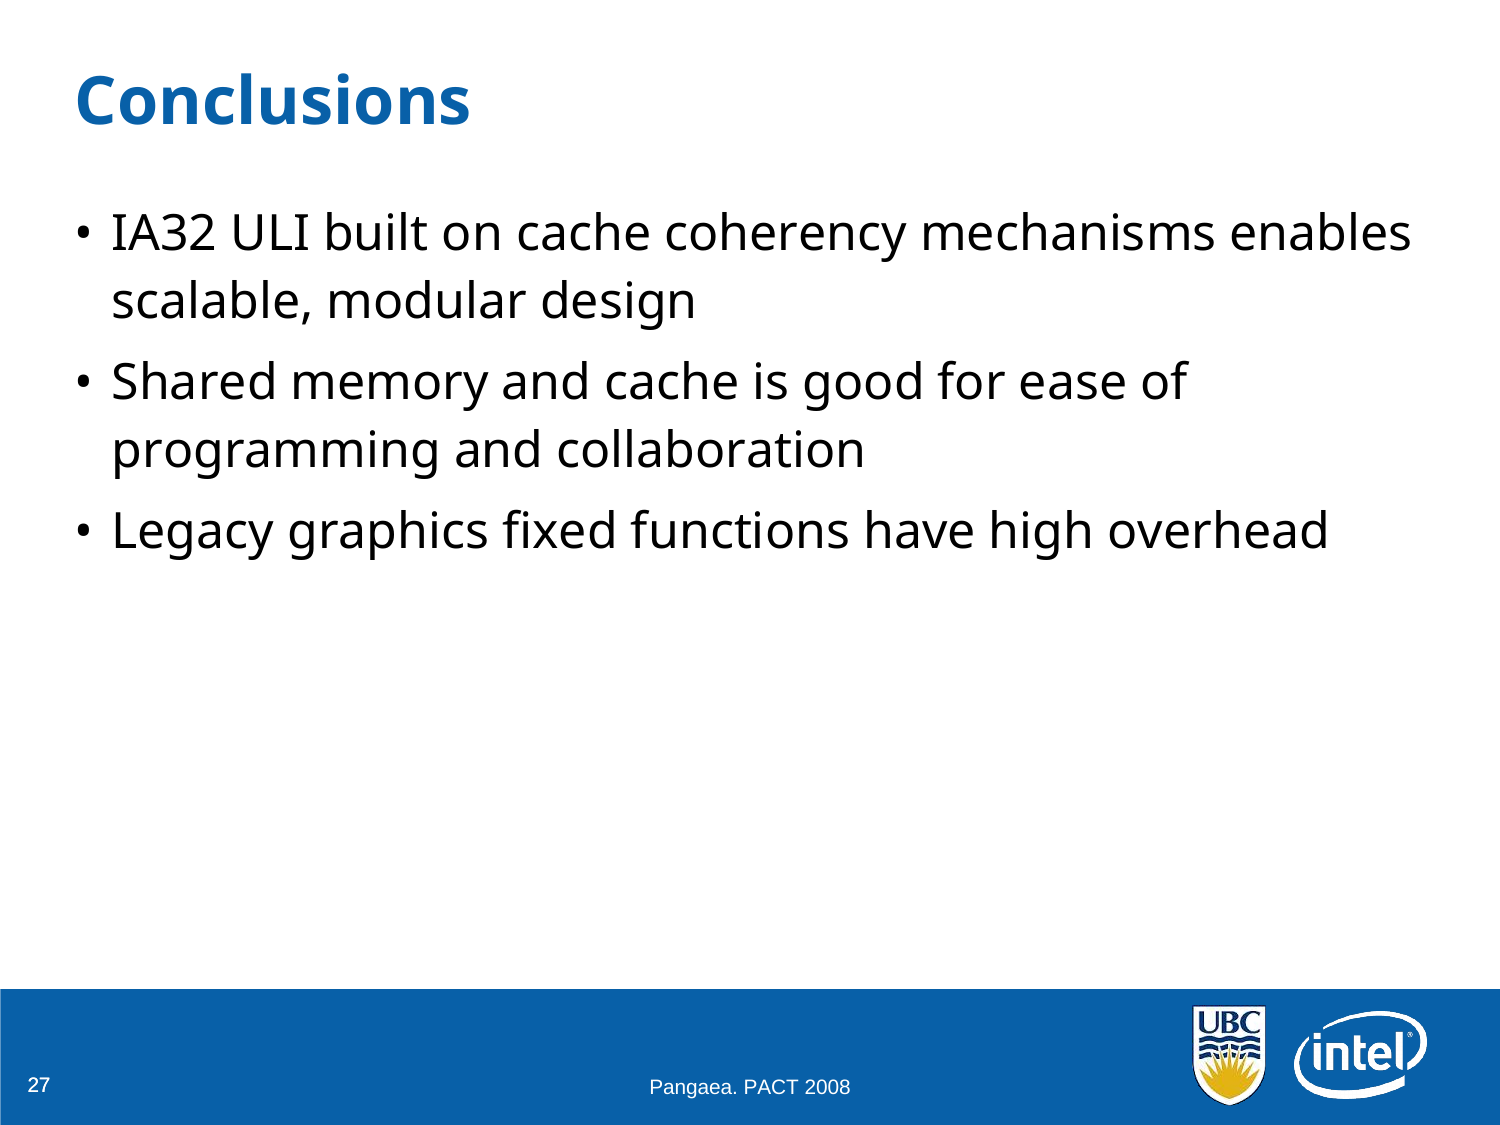

# Conclusions
IA32 ULI built on cache coherency mechanisms enables scalable, modular design
Shared memory and cache is good for ease of programming and collaboration
Legacy graphics fixed functions have high overhead